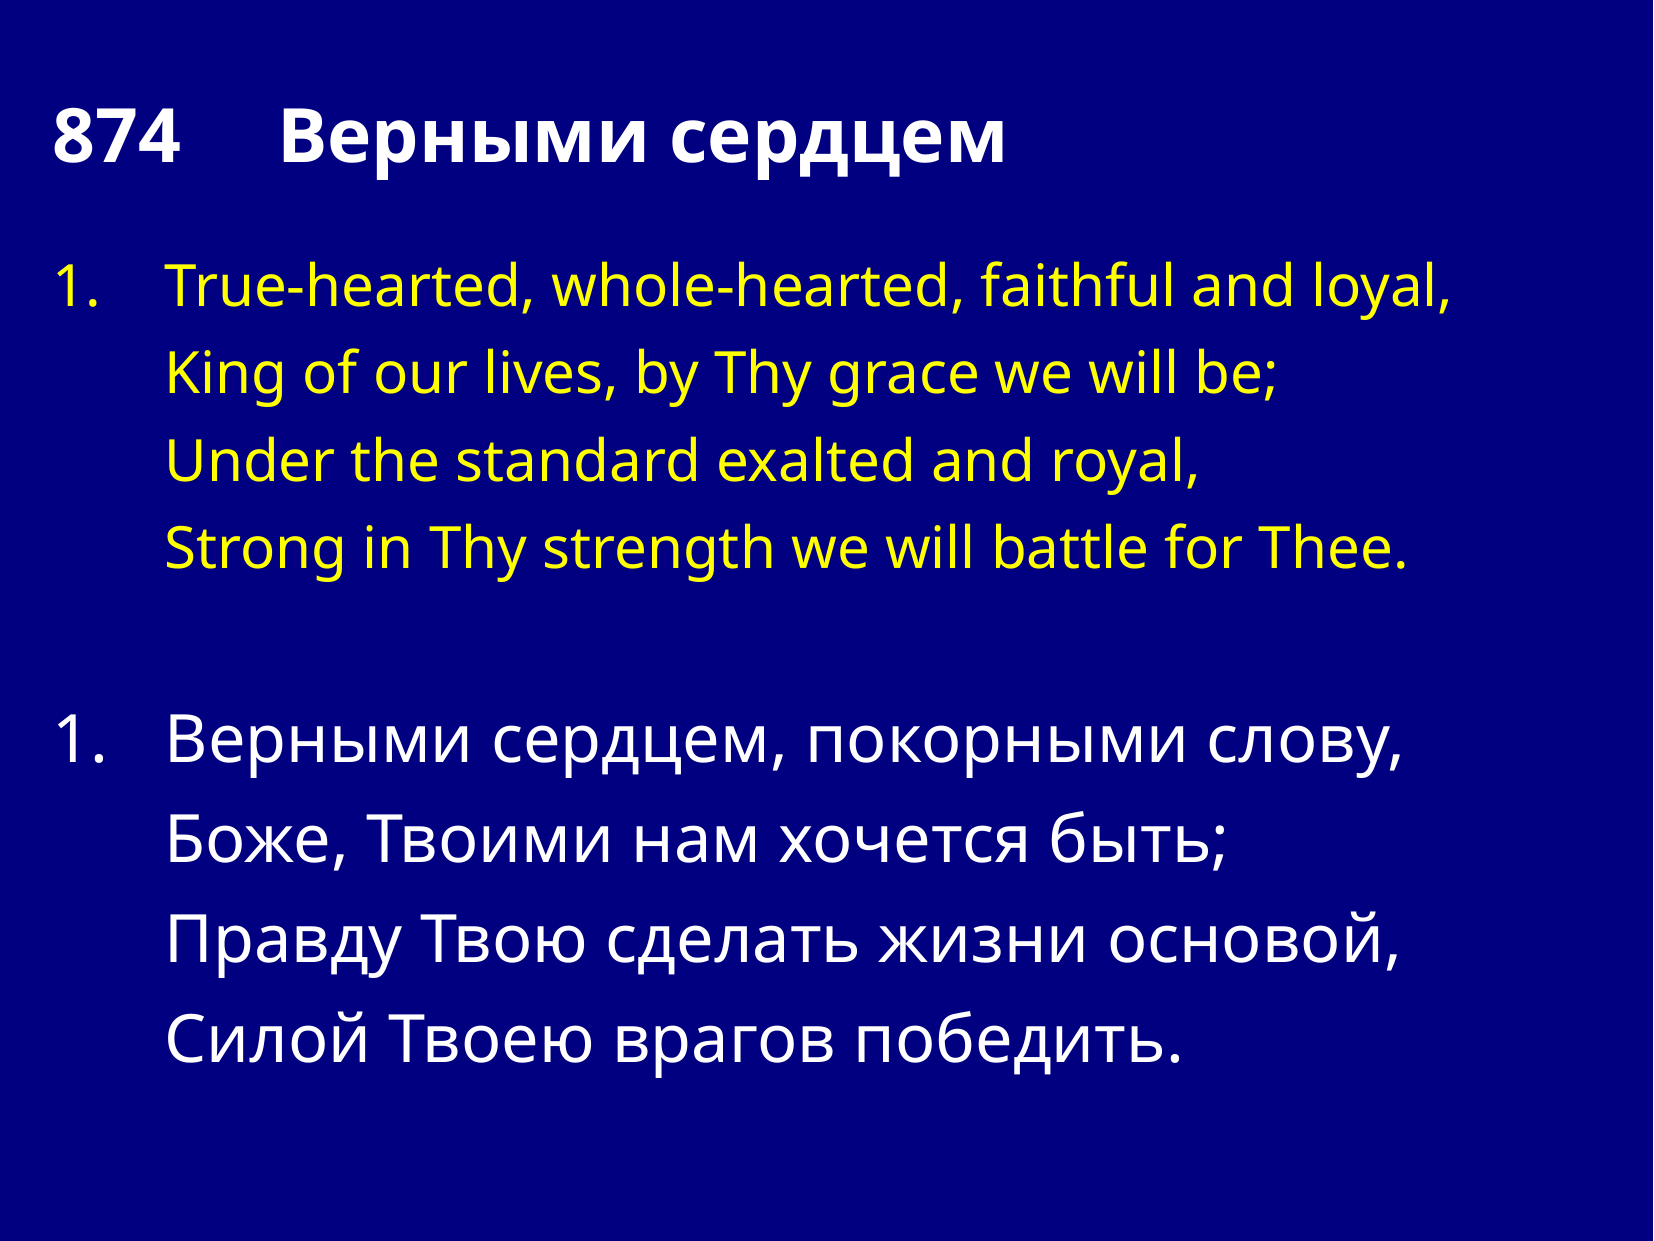

874	Верными сердцем
1.	True-hearted, whole-hearted, faithful and loyal,
	King of our lives, by Thy grace we will be;
	Under the standard exalted and royal,
	Strong in Thy strength we will battle for Thee.
1.	Верными сердцем, покорными слову,
	Боже, Твоими нам хочется быть;
	Правду Твою сделать жизни основой,
	Силой Твоею врагов победить.